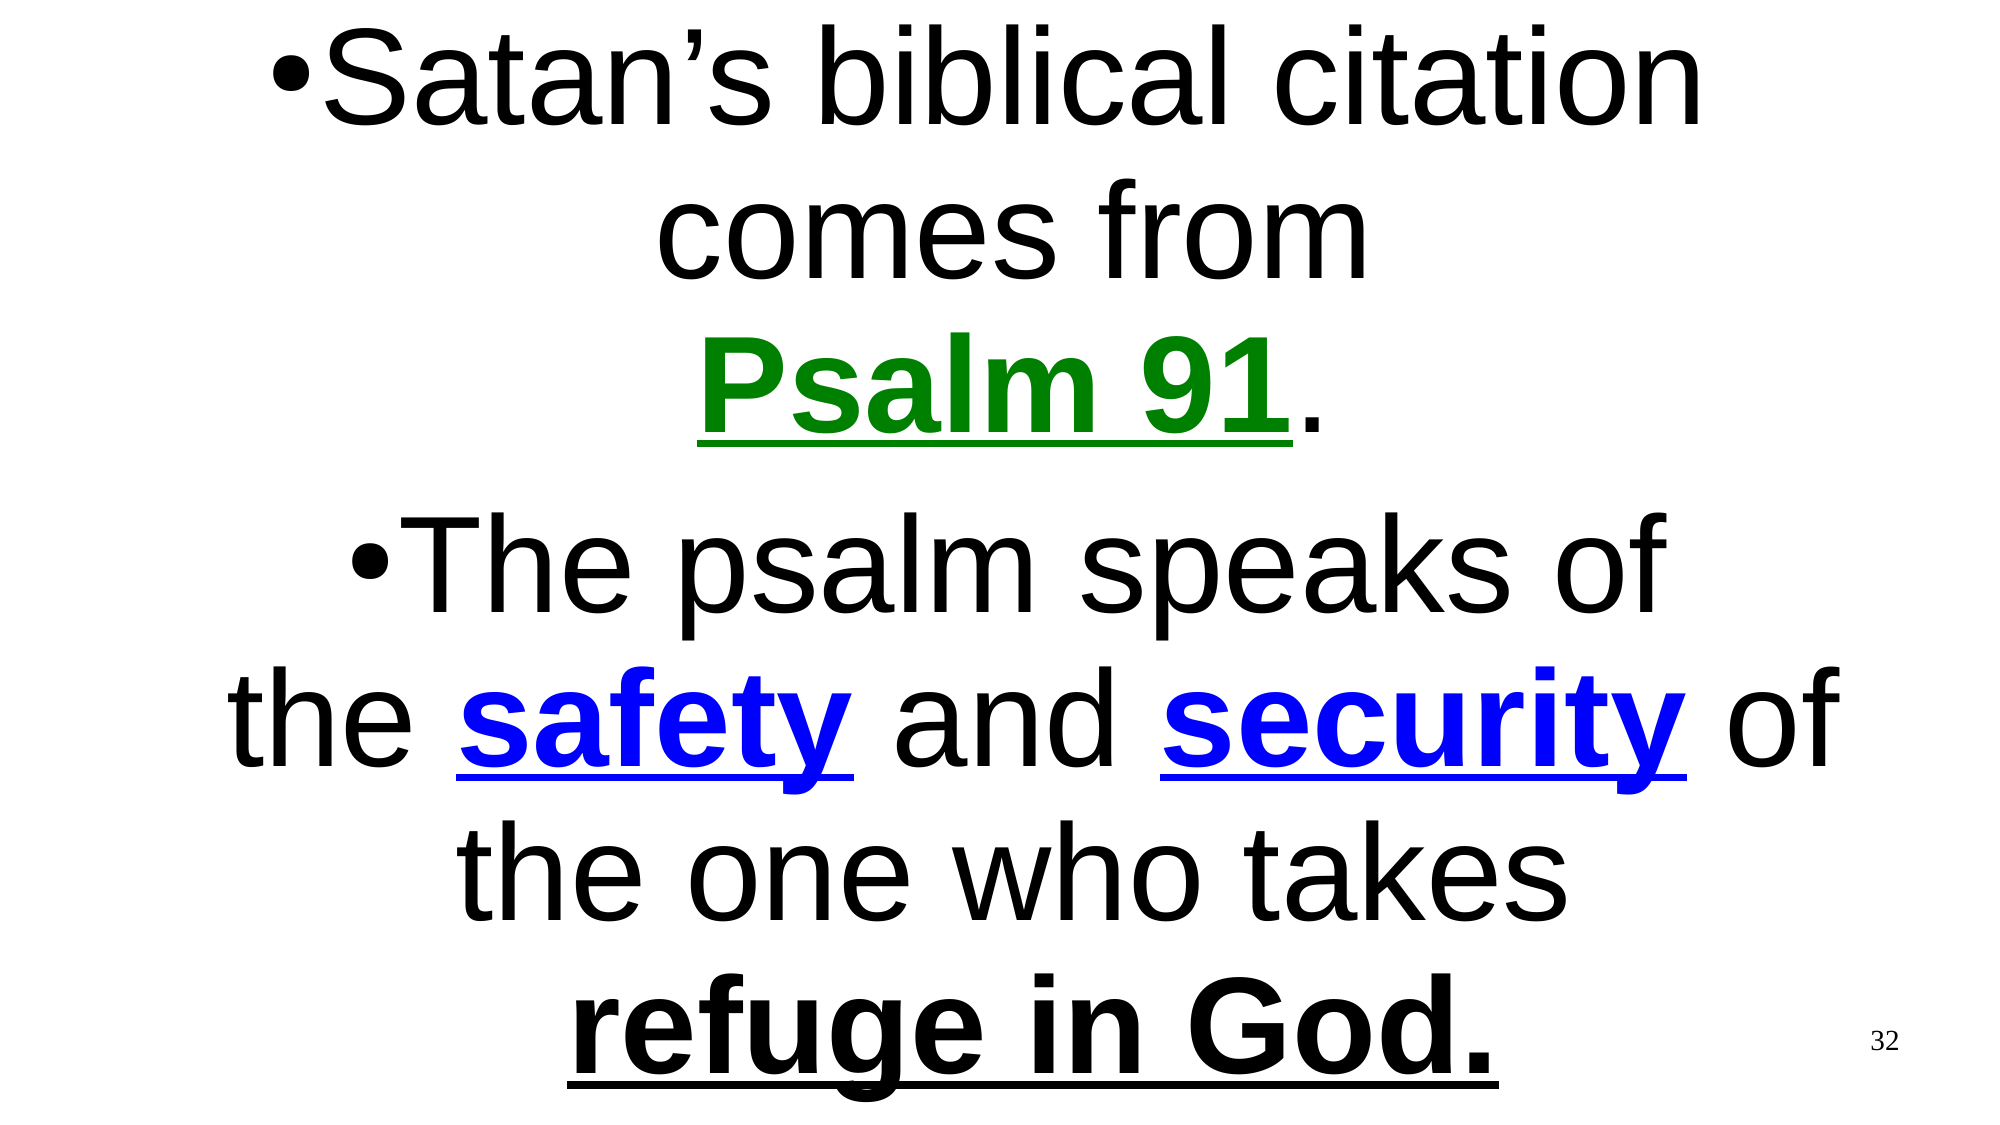

# Satan’s biblical citation comes from Psalm 91.
The psalm speaks of
 the safety and security of
the one who takes
refuge in God.
32